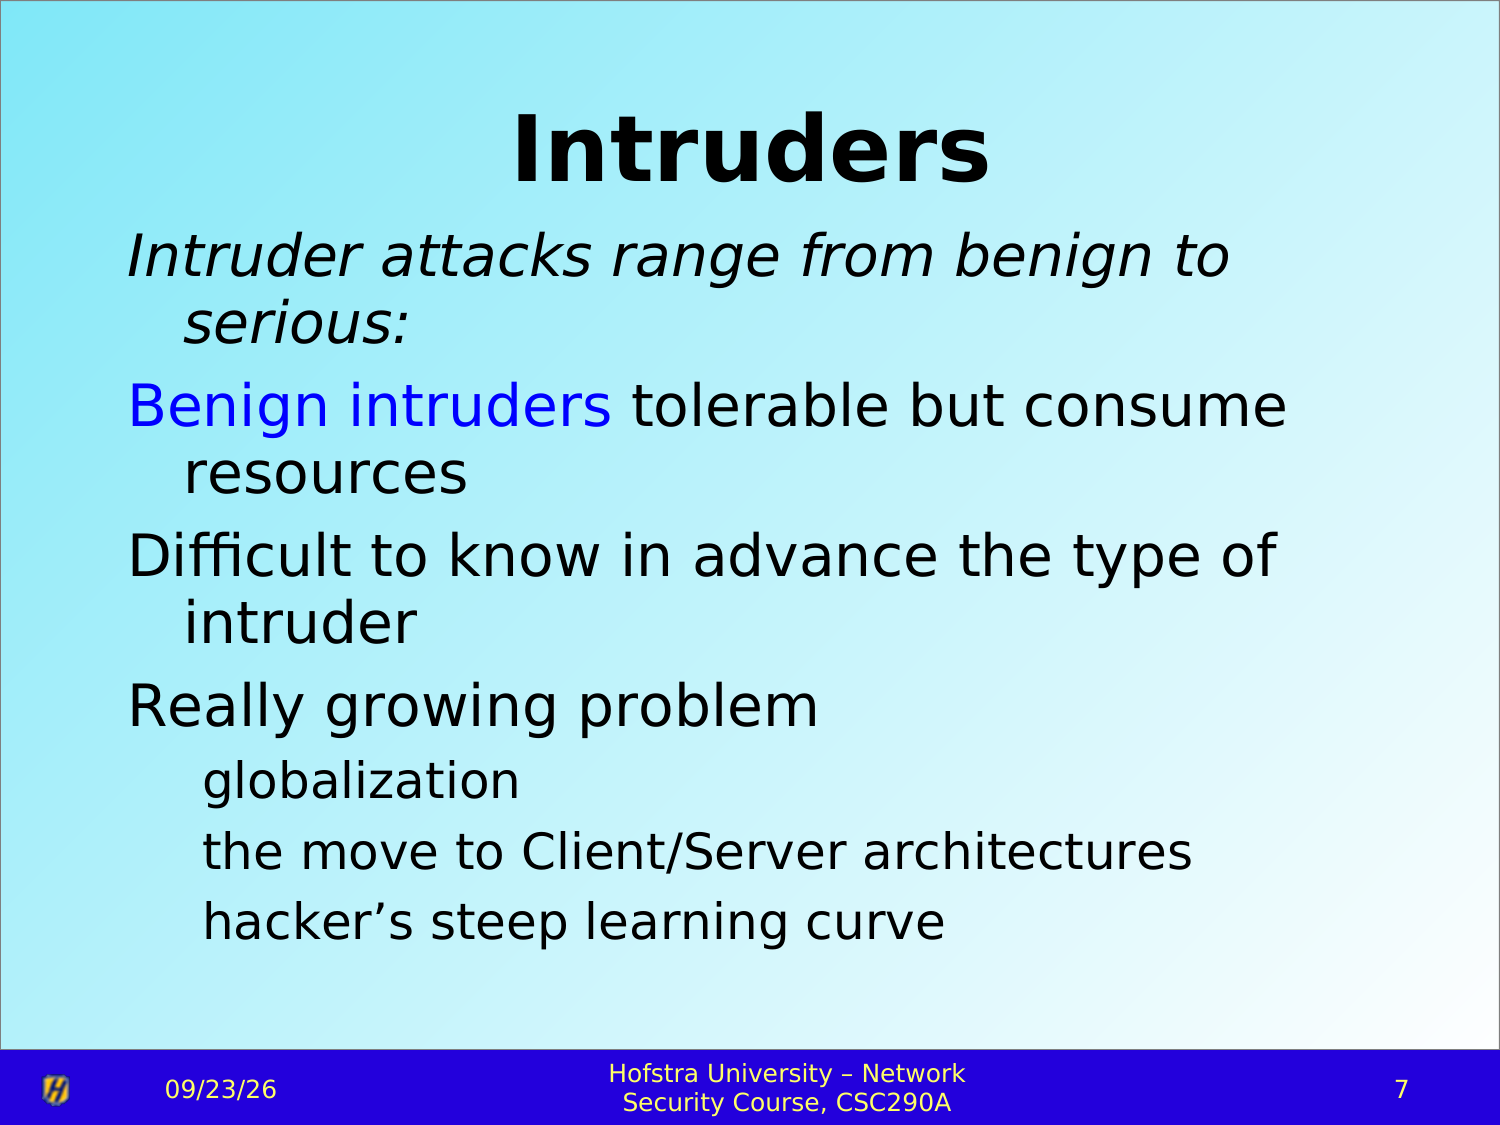

# Intruders
Intruder attacks range from benign to serious:
Benign intruders tolerable but consume resources
Difficult to know in advance the type of intruder
Really growing problem
globalization
the move to Client/Server architectures
hacker’s steep learning curve
7